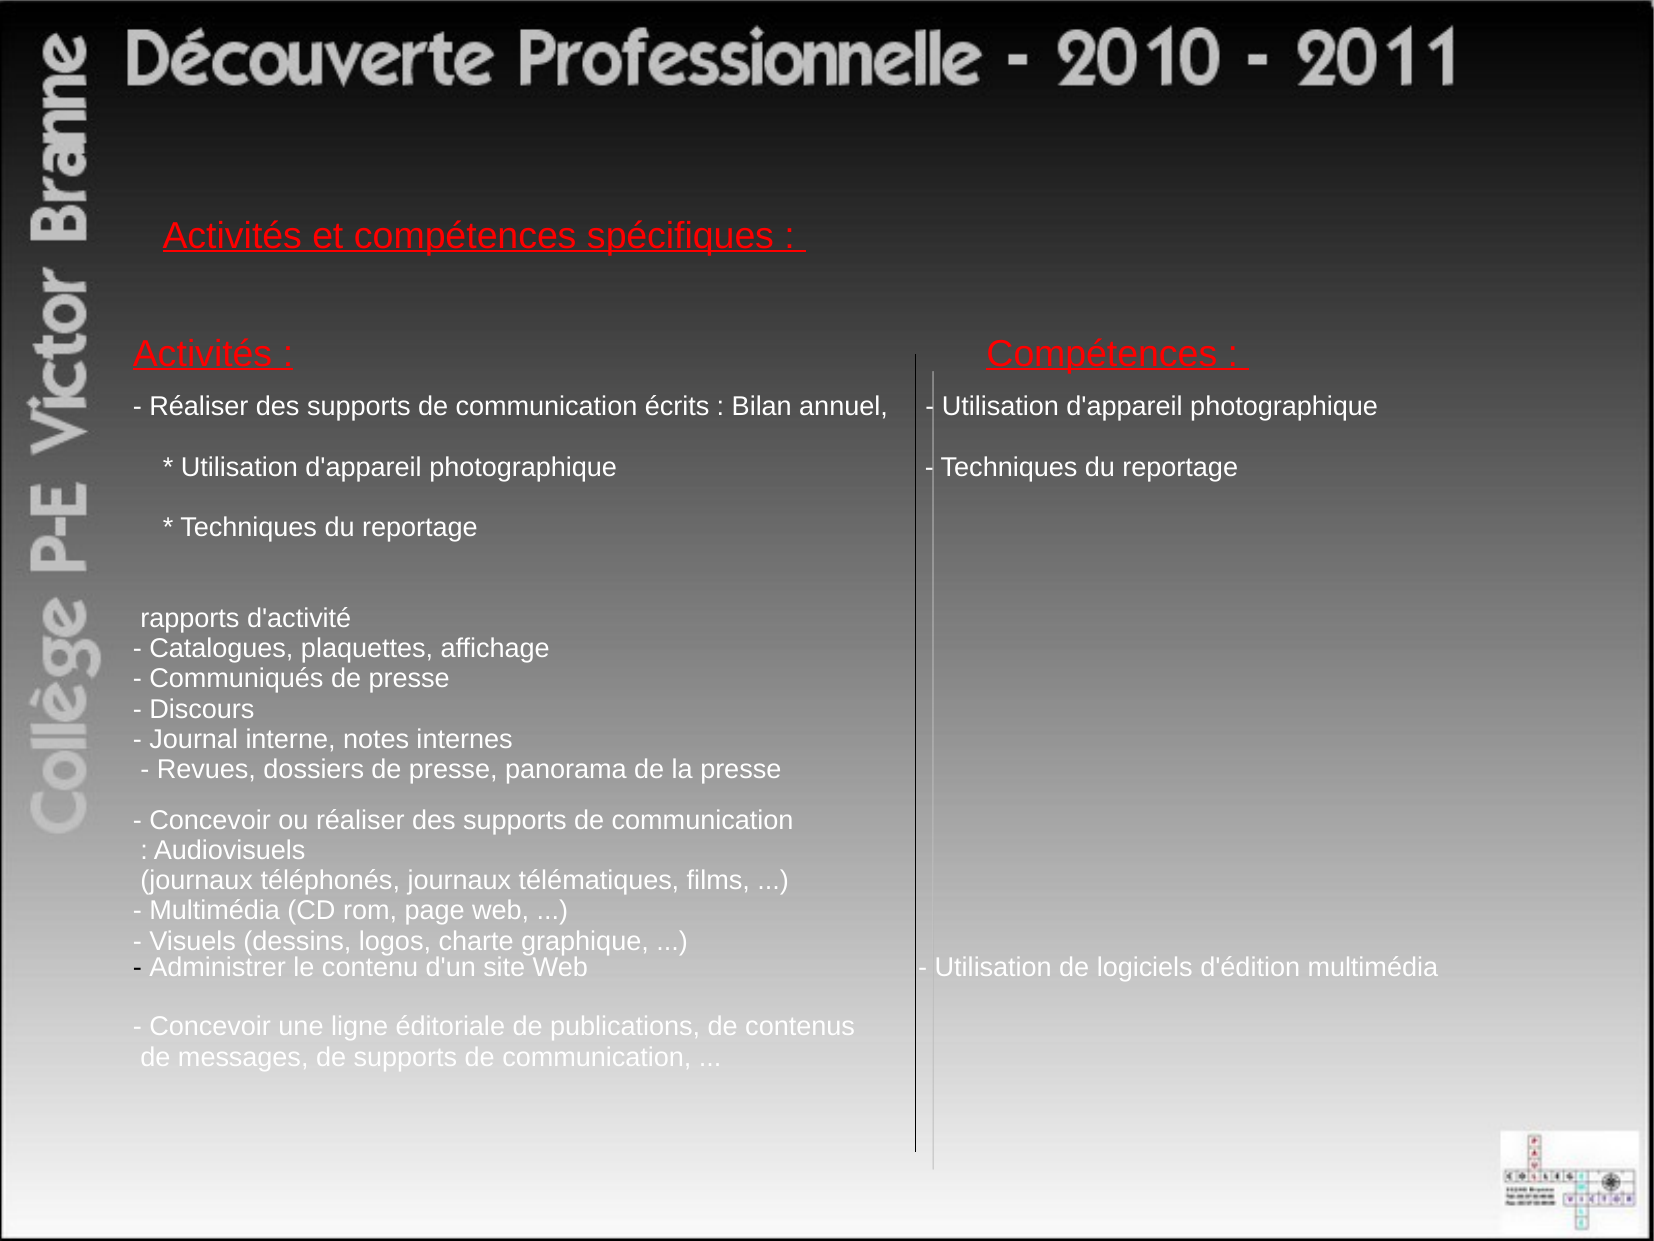

Activités et compétences spécifiques :
Activités : Compétences :
- Réaliser des supports de communication écrits : Bilan annuel, - Utilisation d'appareil photographique
 * Utilisation d'appareil photographique - Techniques du reportage
 * Techniques du reportage
 rapports d'activité
- Catalogues, plaquettes, affichage
- Communiqués de presse
- Discours
- Journal interne, notes internes
 - Revues, dossiers de presse, panorama de la presse
- Concevoir ou réaliser des supports de communication
 : Audiovisuels
 (journaux téléphonés, journaux télématiques, films, ...)
- Multimédia (CD rom, page web, ...)
- Visuels (dessins, logos, charte graphique, ...)
- Administrer le contenu d'un site Web - Utilisation de logiciels d'édition multimédia
- Concevoir une ligne éditoriale de publications, de contenus
 de messages, de supports de communication, ...